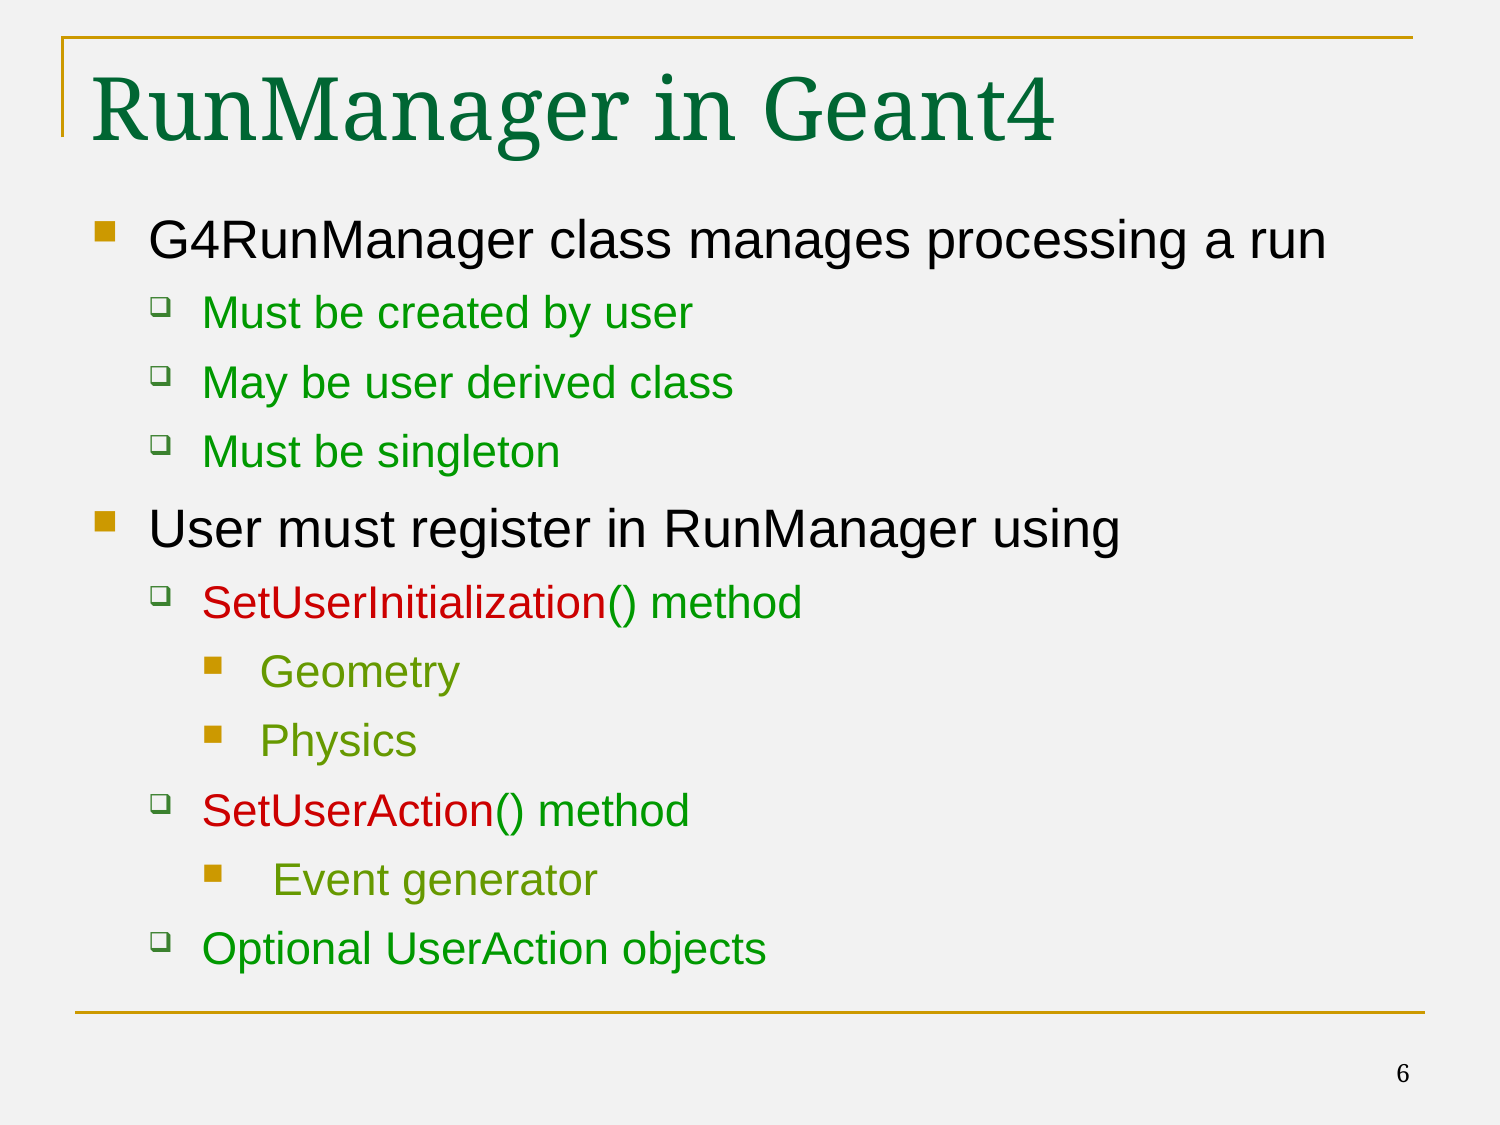

# RunManager in Geant4
G4RunManager class manages processing a run
Must be created by user
May be user derived class
Must be singleton
User must register in RunManager using
SetUserInitialization() method
Geometry
Physics
SetUserAction() method
 Event generator
Optional UserAction objects